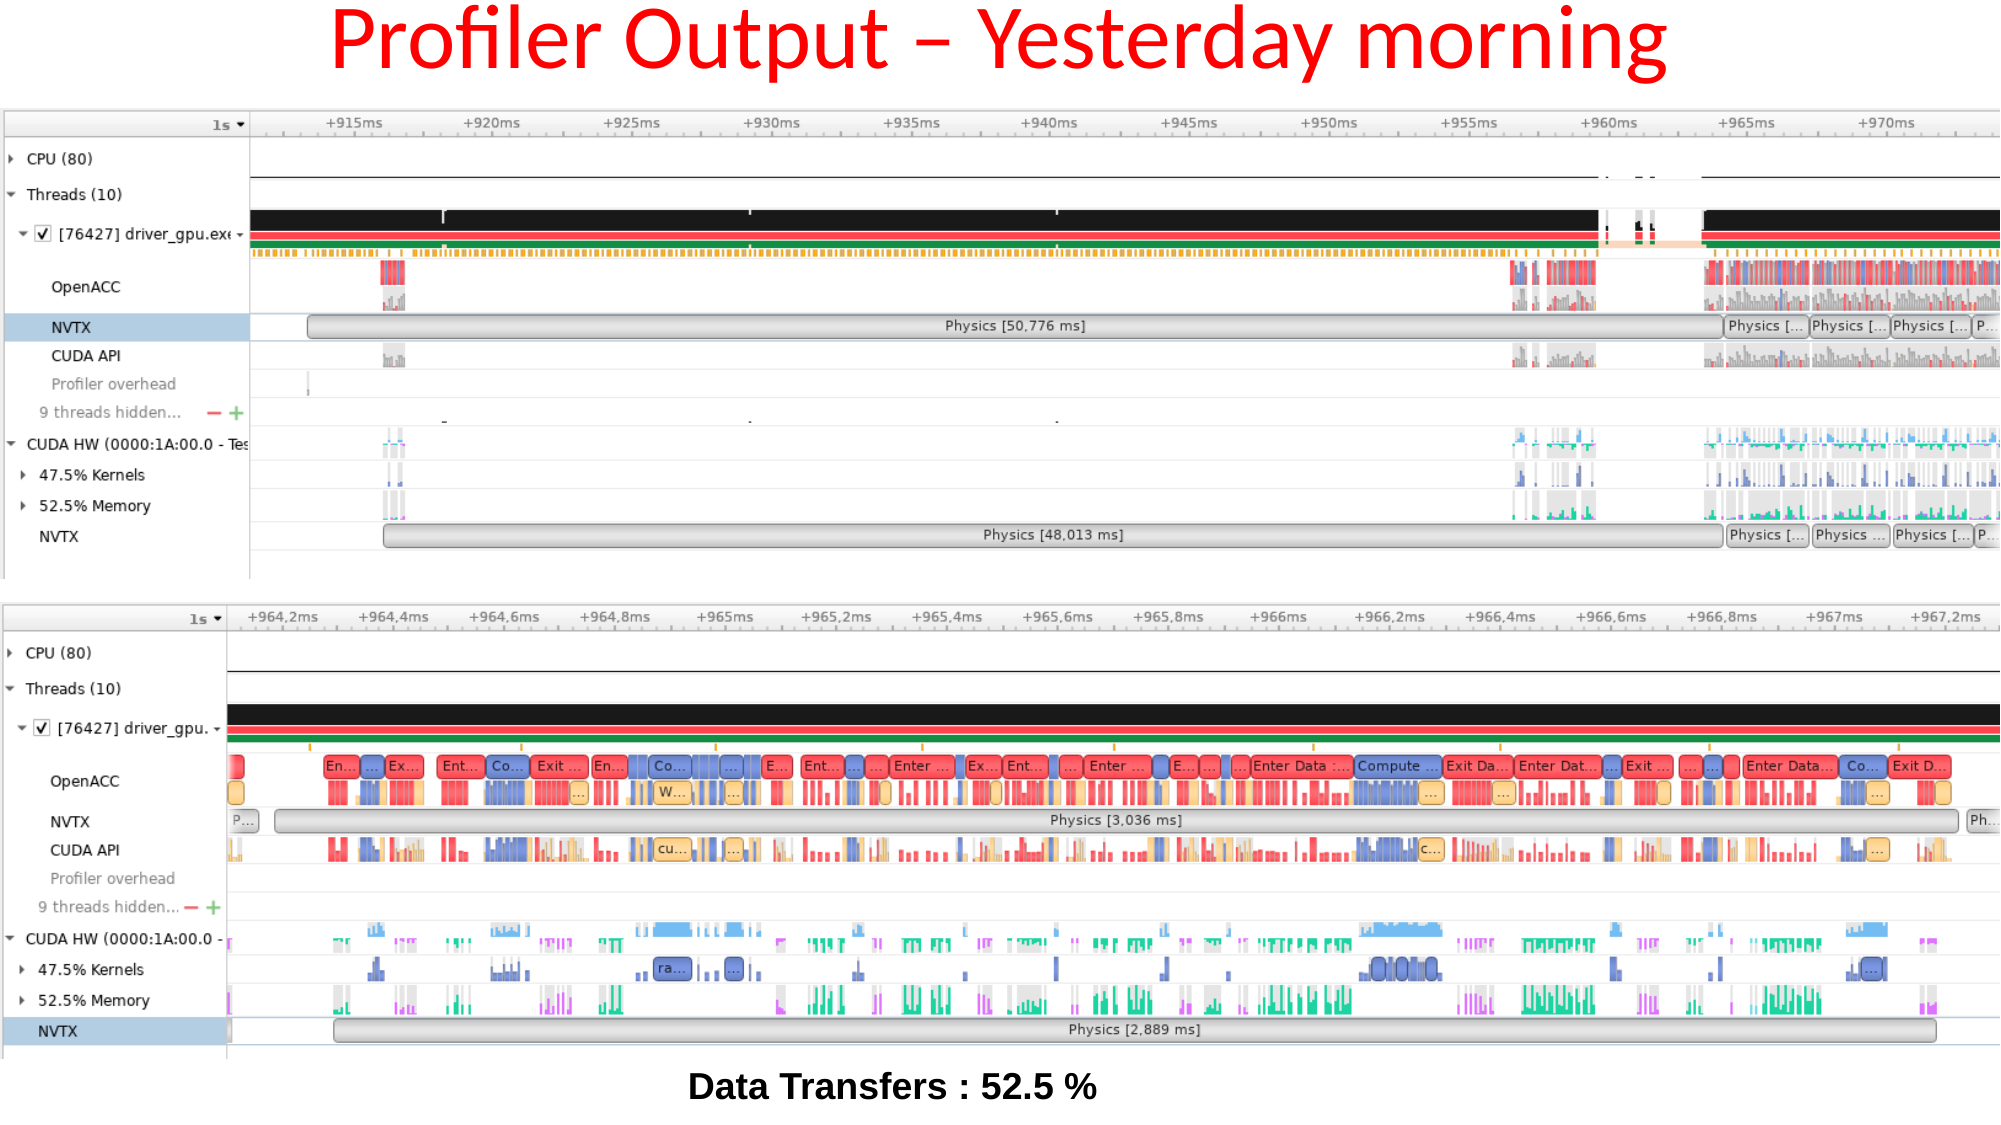

# Profiler Output – Yesterday morning
Data Transfers : 52.5 %